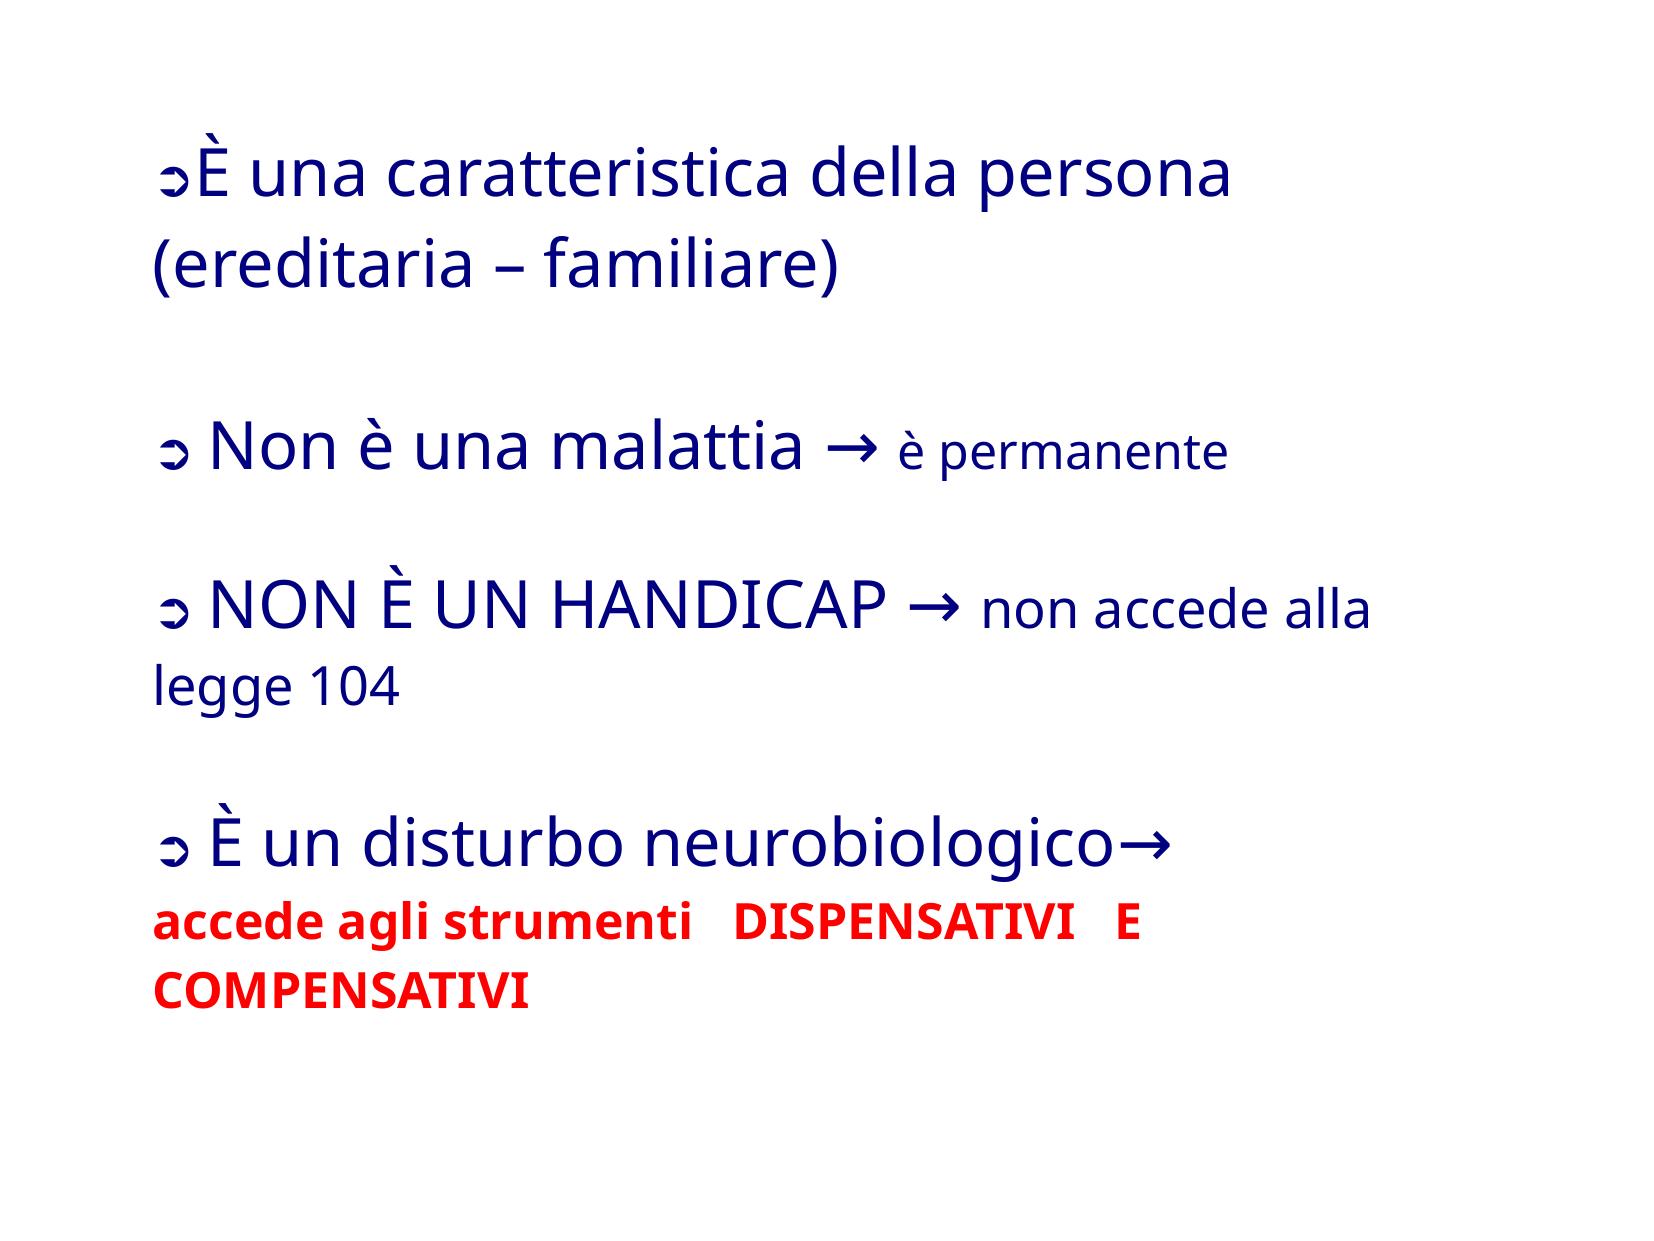

➲È una caratteristica della persona
(ereditaria – familiare)
➲ Non è una malattia → è permanente
➲ NON È UN HANDICAP → non accede alla legge 104
➲ È un disturbo neurobiologico→
accede agli strumenti DISPENSATIVI E COMPENSATIVI